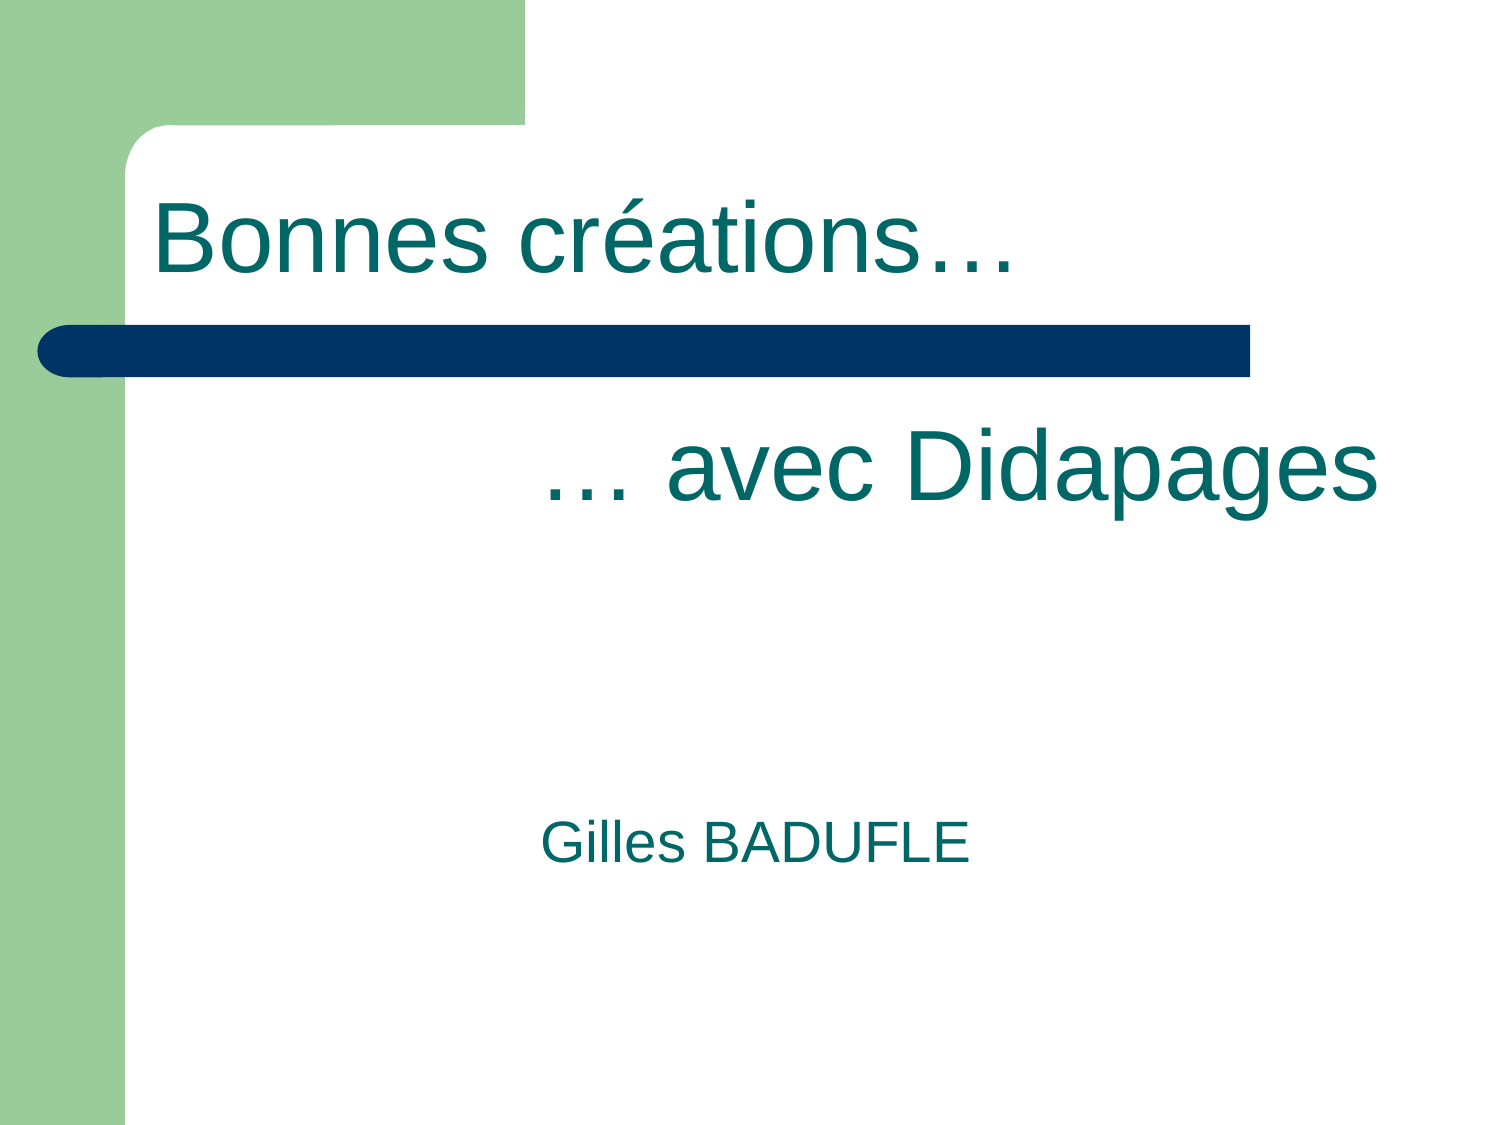

# Bonnes créations…
… avec Didapages
Gilles BADUFLE